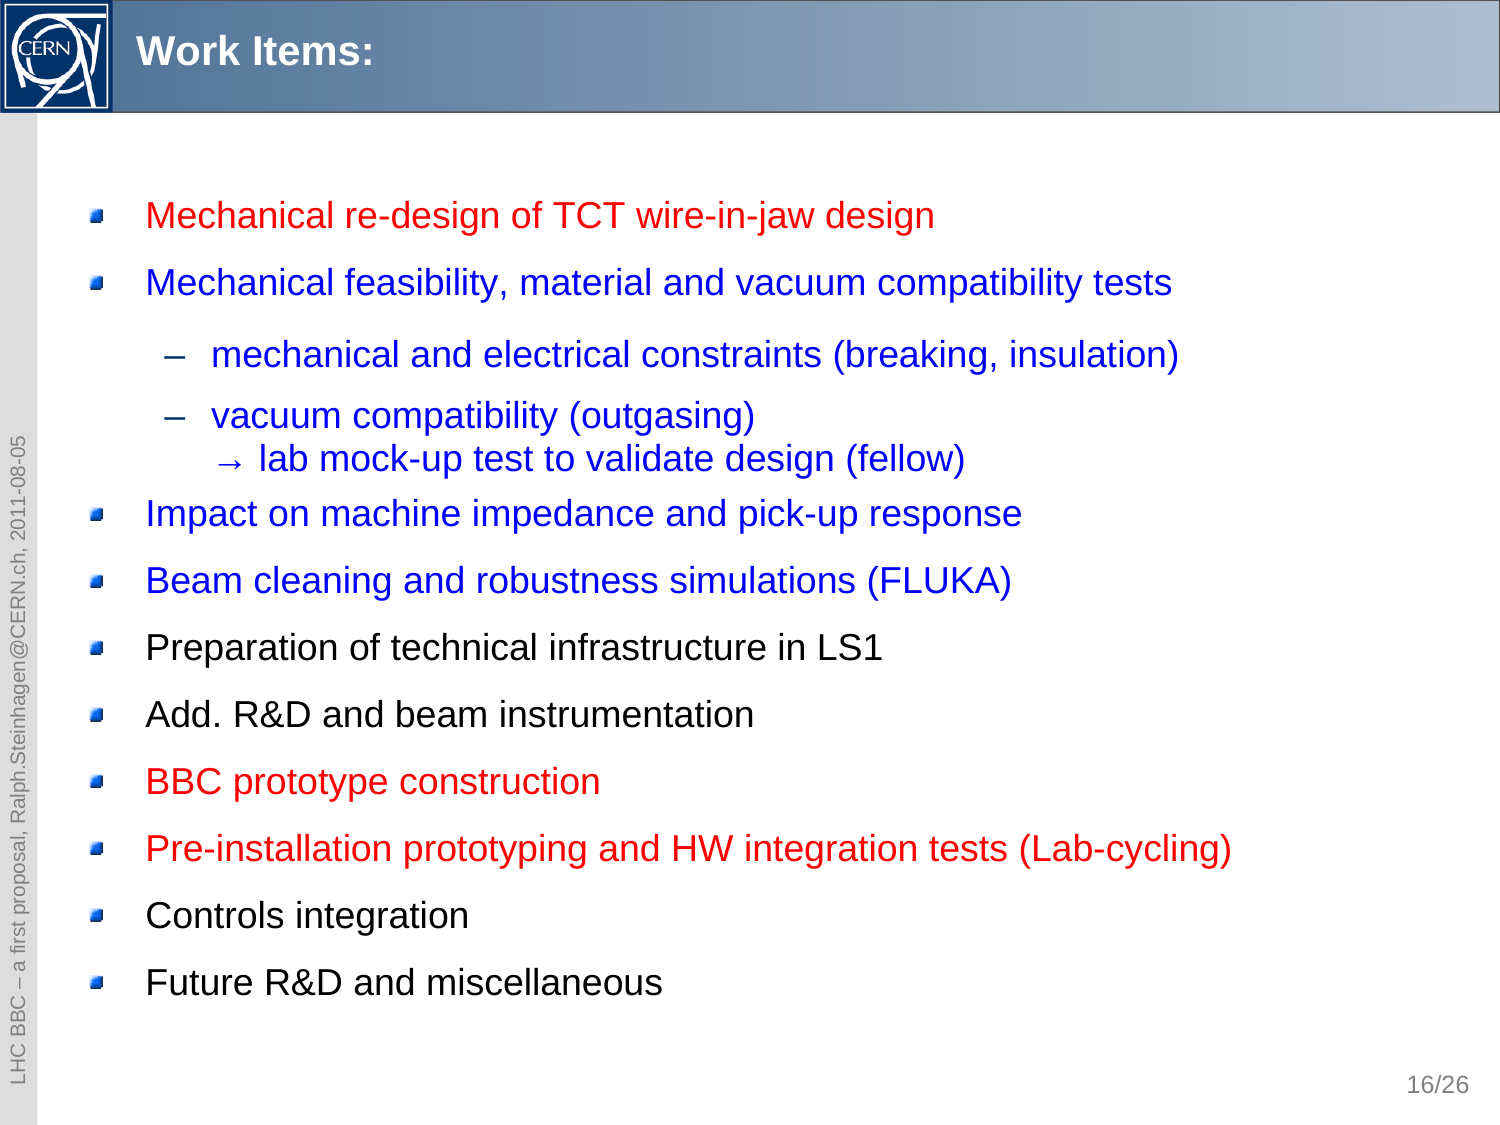

# Work Items:
Mechanical re-design of TCT wire-in-jaw design
Mechanical feasibility, material and vacuum compatibility tests
mechanical and electrical constraints (breaking, insulation)
vacuum compatibility (outgasing) 					→ lab mock-up test to validate design (fellow)
Impact on machine impedance and pick-up response
Beam cleaning and robustness simulations (FLUKA)
Preparation of technical infrastructure in LS1
Add. R&D and beam instrumentation
BBC prototype construction
Pre-installation prototyping and HW integration tests (Lab-cycling)
Controls integration
Future R&D and miscellaneous